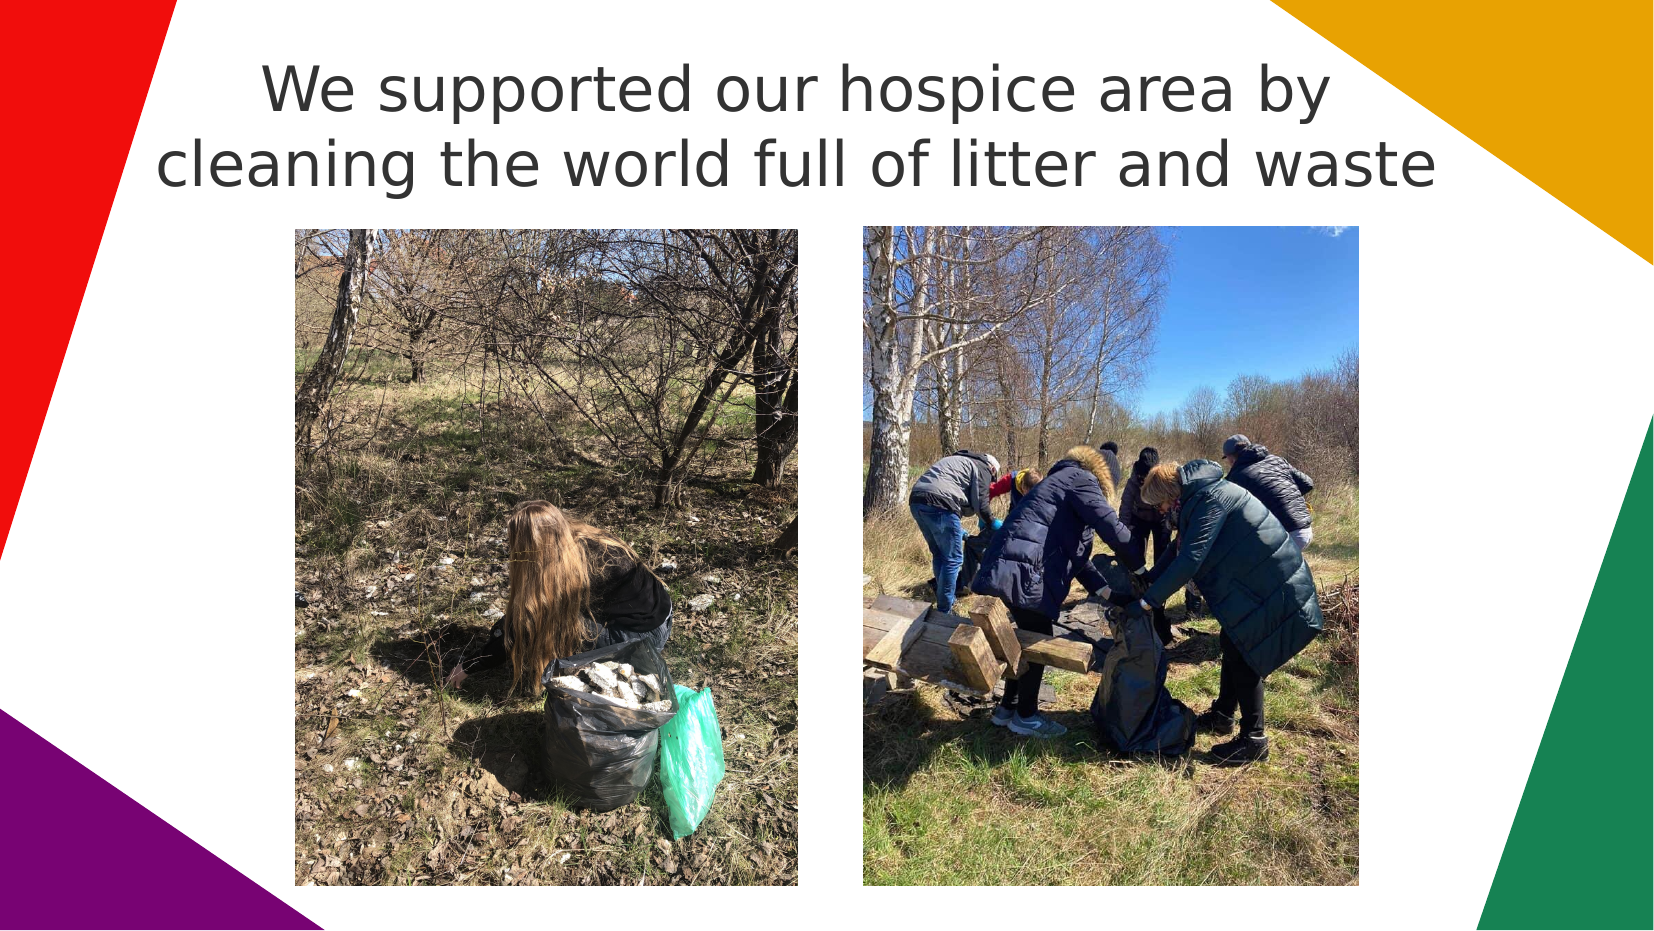

# We supported our hospice area by cleaning the world full of litter and waste